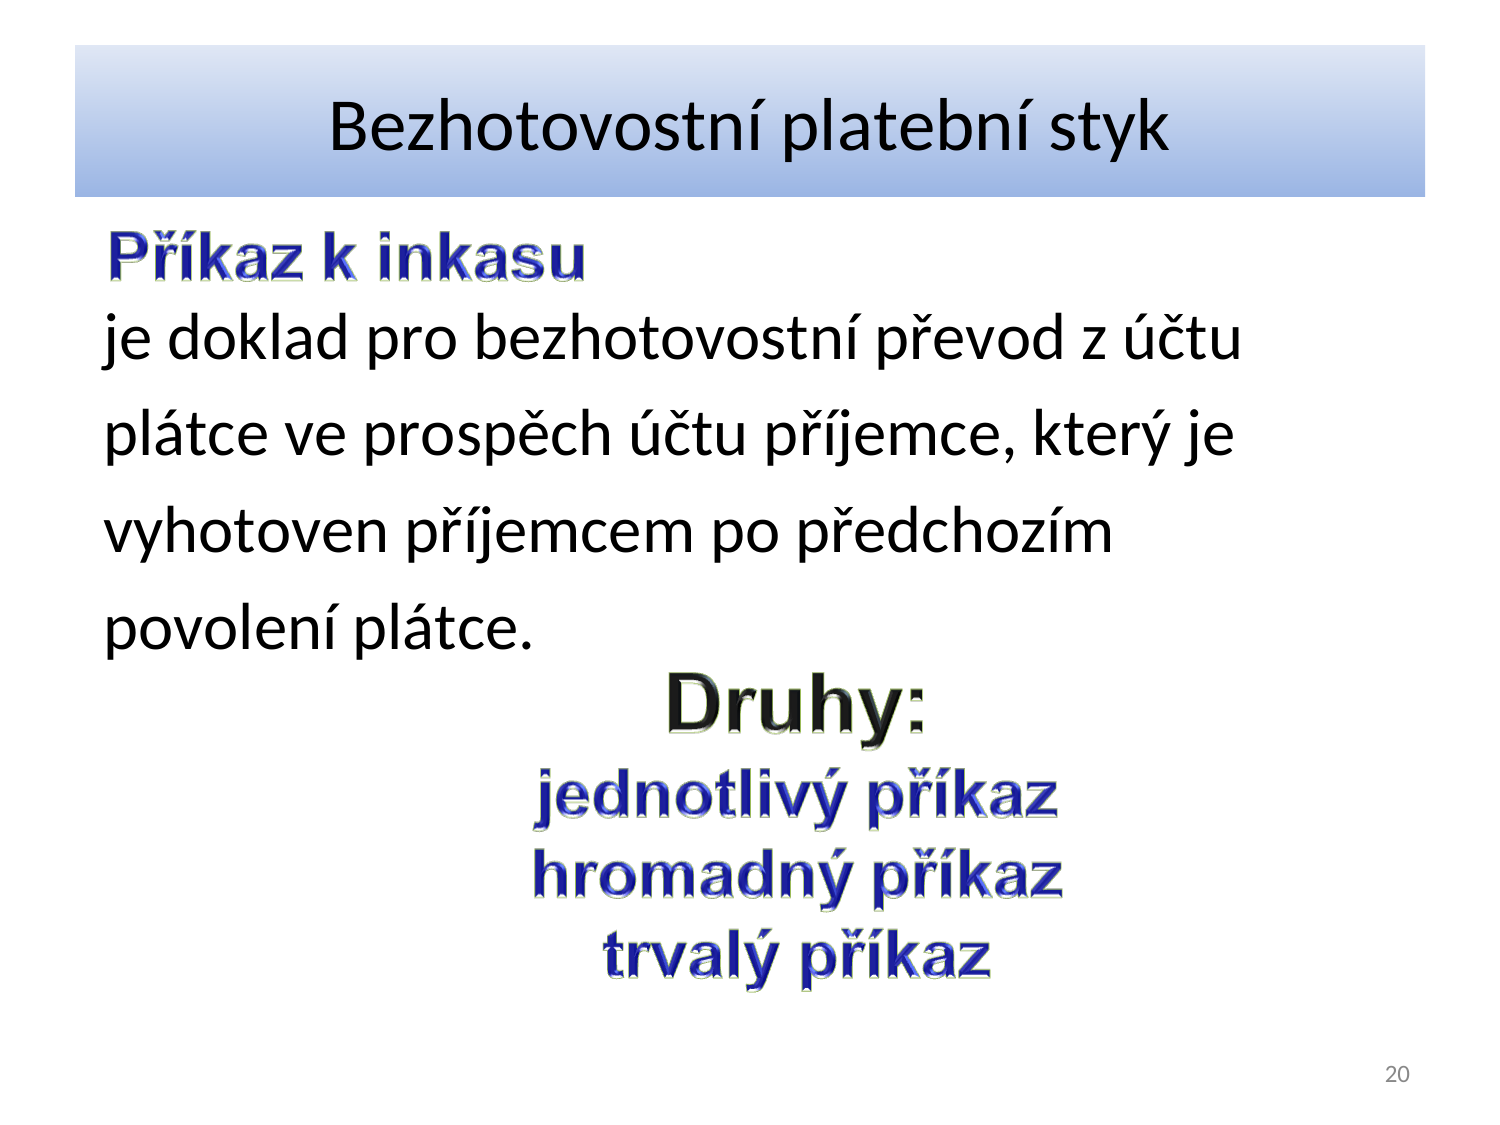

# Bezhotovostní platební styk
je doklad pro bezhotovostní převod z účtu
plátce ve prospěch účtu příjemce, který je
vyhotoven příjemcem po předchozím
povolení plátce.